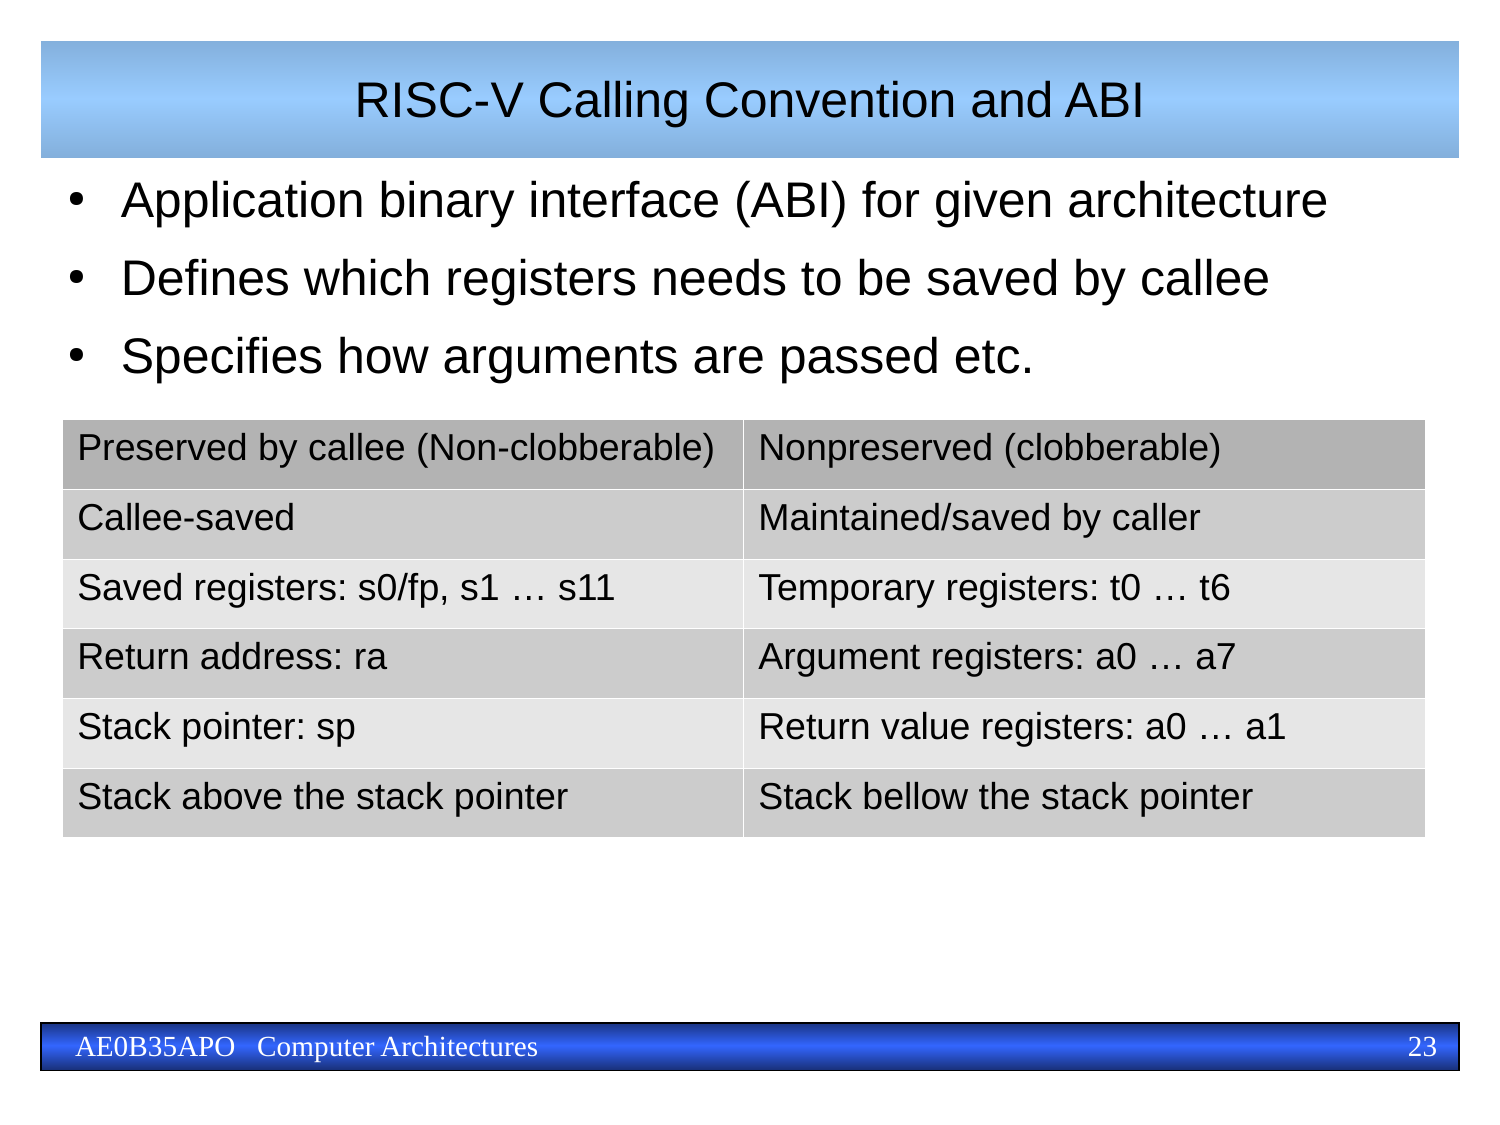

# RISC-V Calling Convention and ABI
Application binary interface (ABI) for given architecture
Defines which registers needs to be saved by callee
Specifies how arguments are passed etc.
| Preserved by callee (Non-clobberable) | Nonpreserved (clobberable) |
| --- | --- |
| Callee-saved | Maintained/saved by caller |
| Saved registers: s0/fp, s1 … s11 | Temporary registers: t0 … t6 |
| Return address: ra | Argument registers: a0 … a7 |
| Stack pointer: sp | Return value registers: a0 … a1 |
| Stack above the stack pointer | Stack bellow the stack pointer |
AE0B35APO Computer Architectures
23